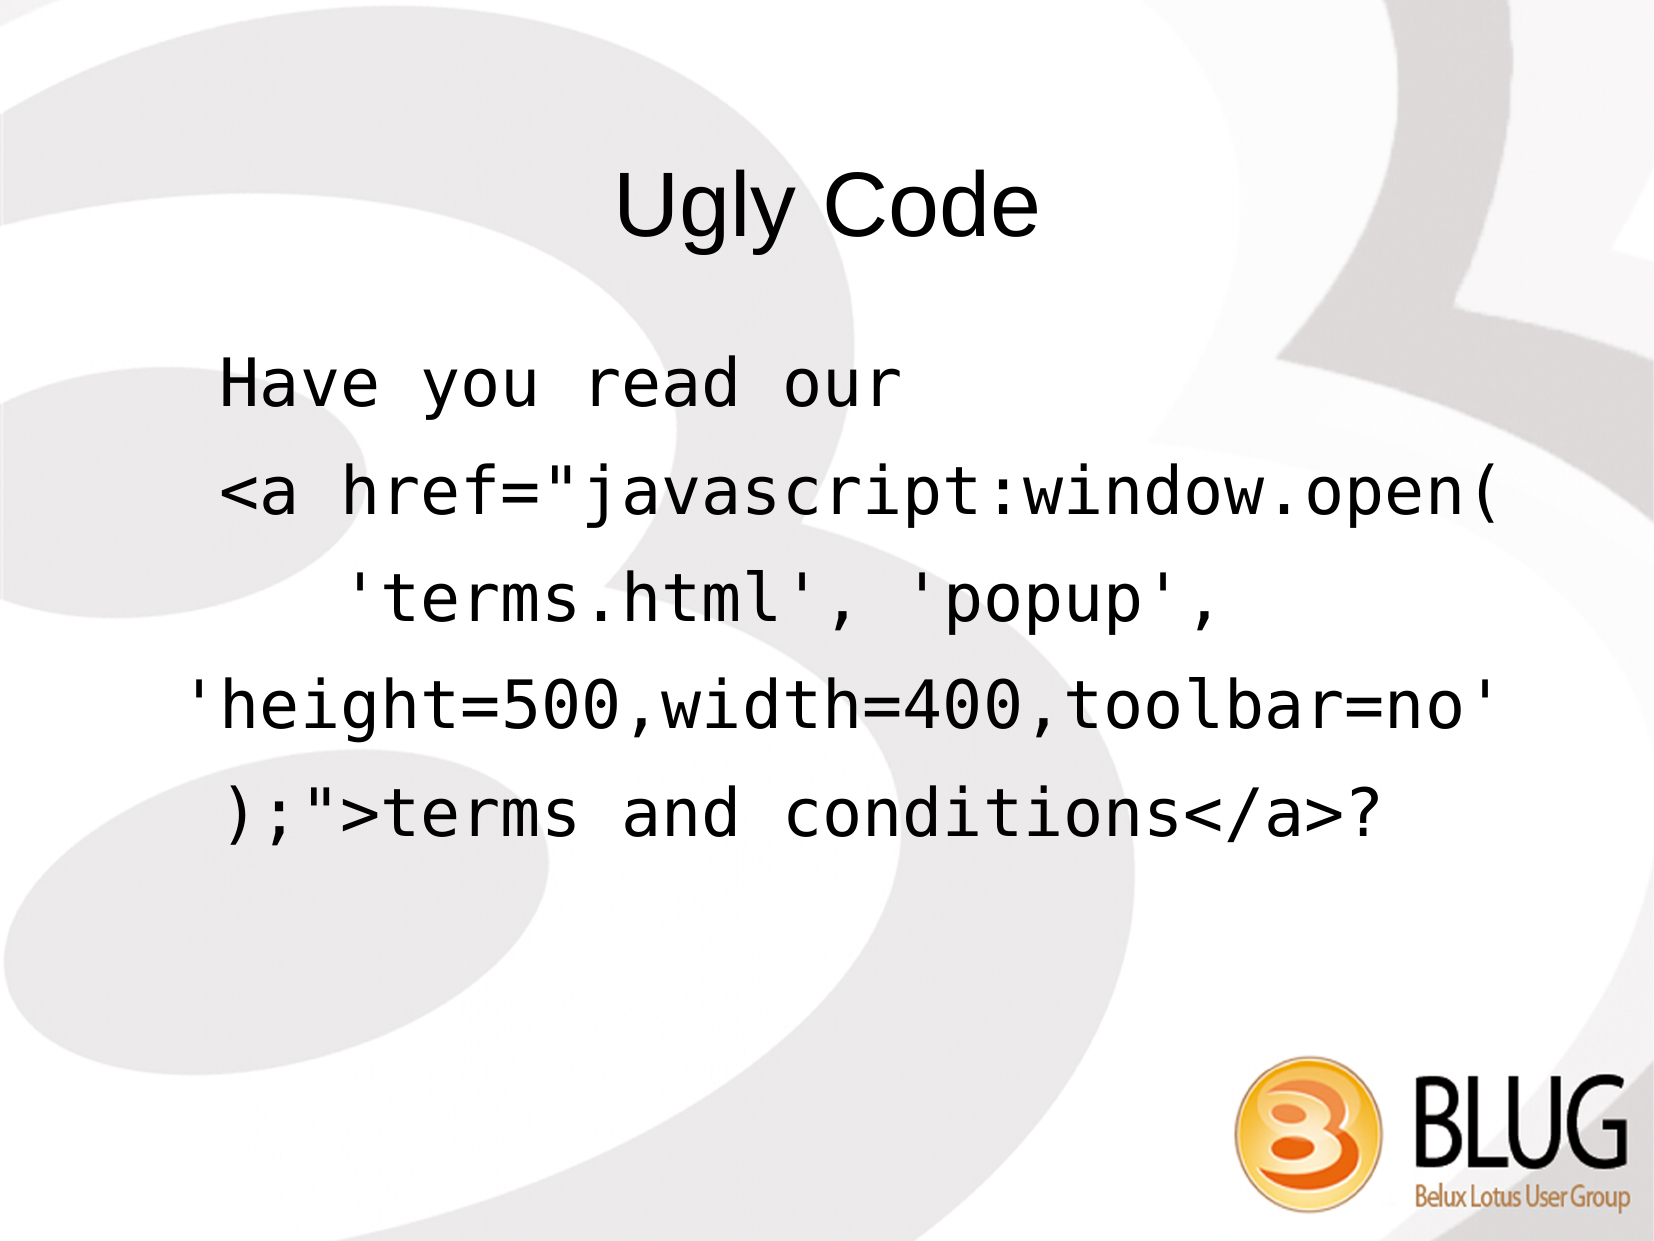

# Ugly Code
 Have you read our
 <a href="javascript:window.open(
 'terms.html', 'popup',
 'height=500,width=400,toolbar=no'
 );">terms and conditions</a>?